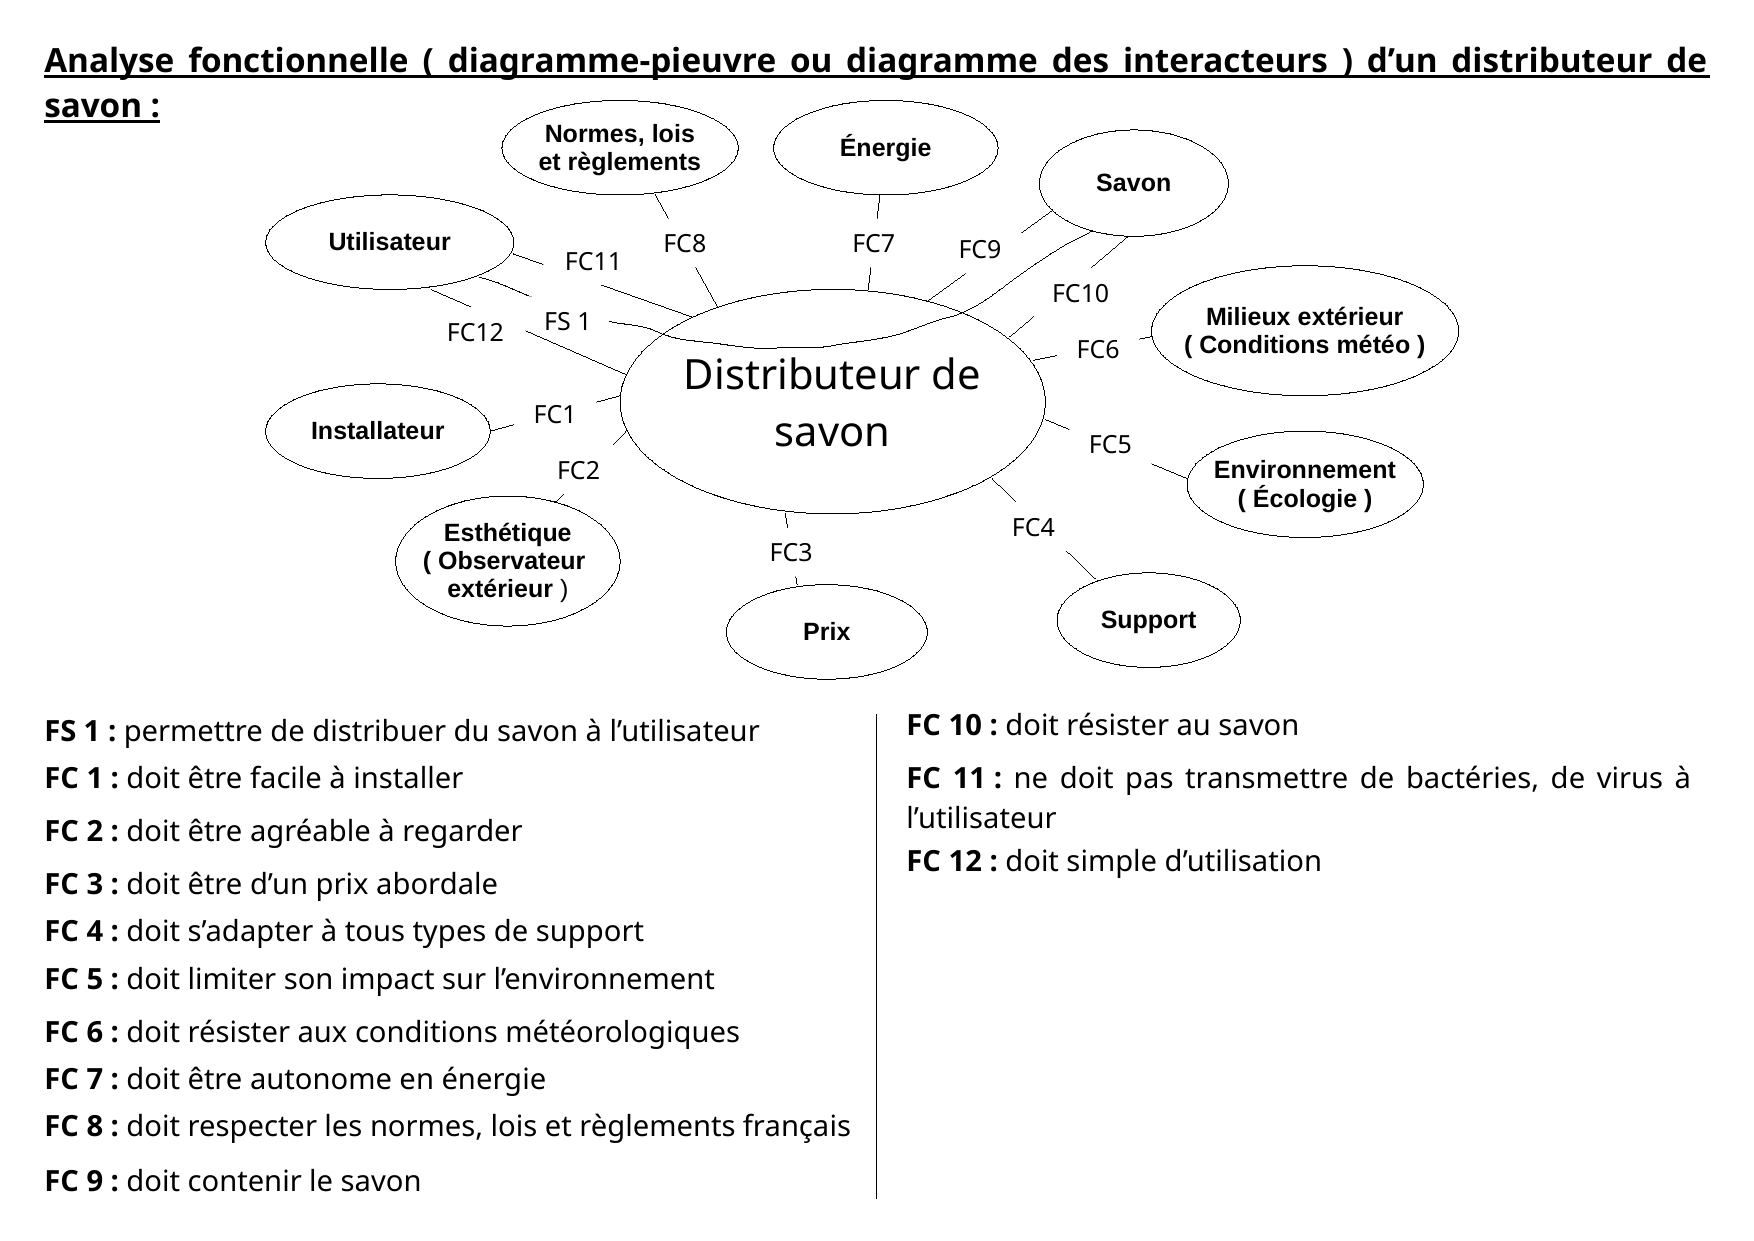

Analyse fonctionnelle ( diagramme-pieuvre ou diagramme des interacteurs ) d’un distributeur de savon :
Normes, lois
et règlements
Énergie
Savon
Utilisateur
FC8
FC7
FC9
FC11
Milieux extérieur
( Conditions météo )
FC10
Distributeur de
savon
FS 1
FC12
FC6
Installateur
FC1
FC5
Environnement
( Écologie )
FC2
Esthétique
( Observateur
extérieur )
FC4
FC3
Support
Prix
FC 10 : doit résister au savon
FS 1 : permettre de distribuer du savon à l’utilisateur
FC 1 : doit être facile à installer
FC 11 : ne doit pas transmettre de bactéries, de virus à l’utilisateur
FC 2 : doit être agréable à regarder
FC 12 : doit simple d’utilisation
FC 3 : doit être d’un prix abordale
FC 4 : doit s’adapter à tous types de support
FC 5 : doit limiter son impact sur l’environnement
FC 6 : doit résister aux conditions météorologiques
FC 7 : doit être autonome en énergie
FC 8 : doit respecter les normes, lois et règlements français
FC 9 : doit contenir le savon